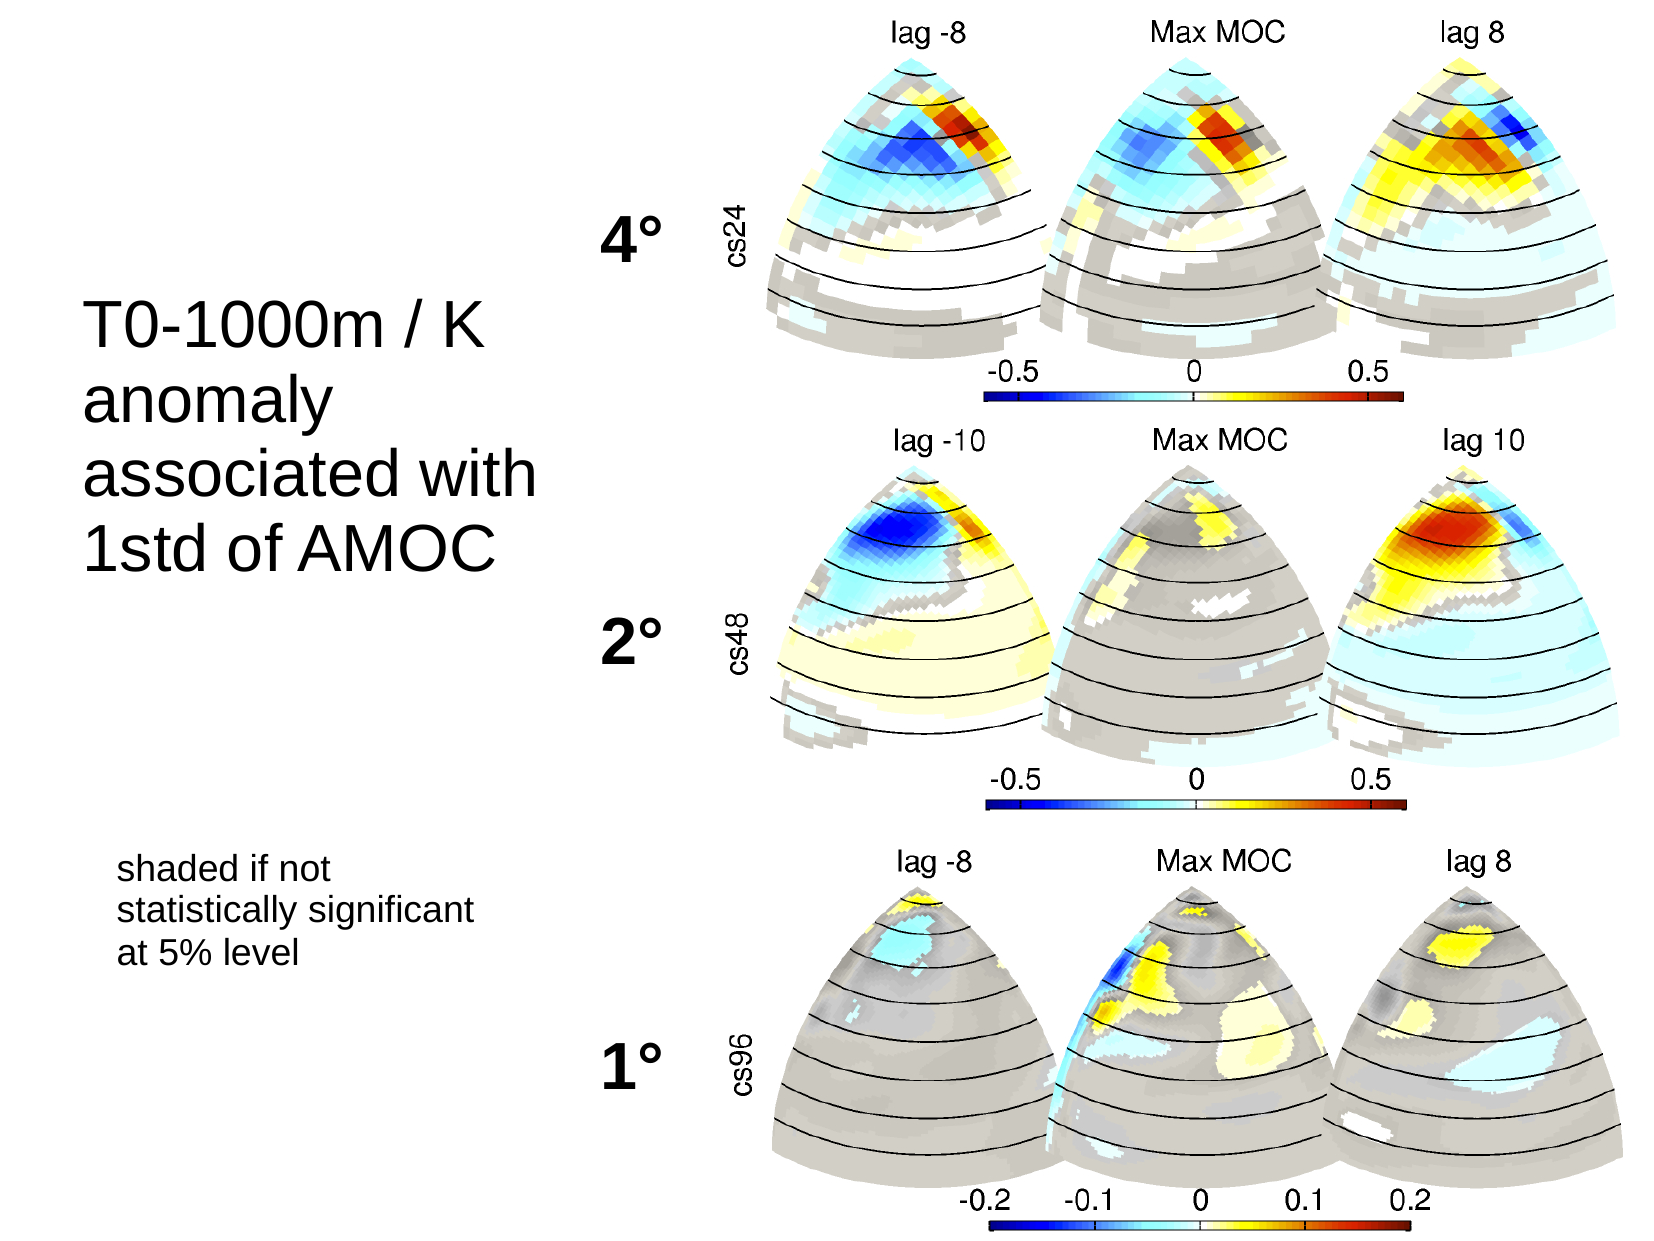

4°
# T0-1000m / K anomaly associated with 1std of AMOC
2°
shaded if not statistically significant at 5% level
1°